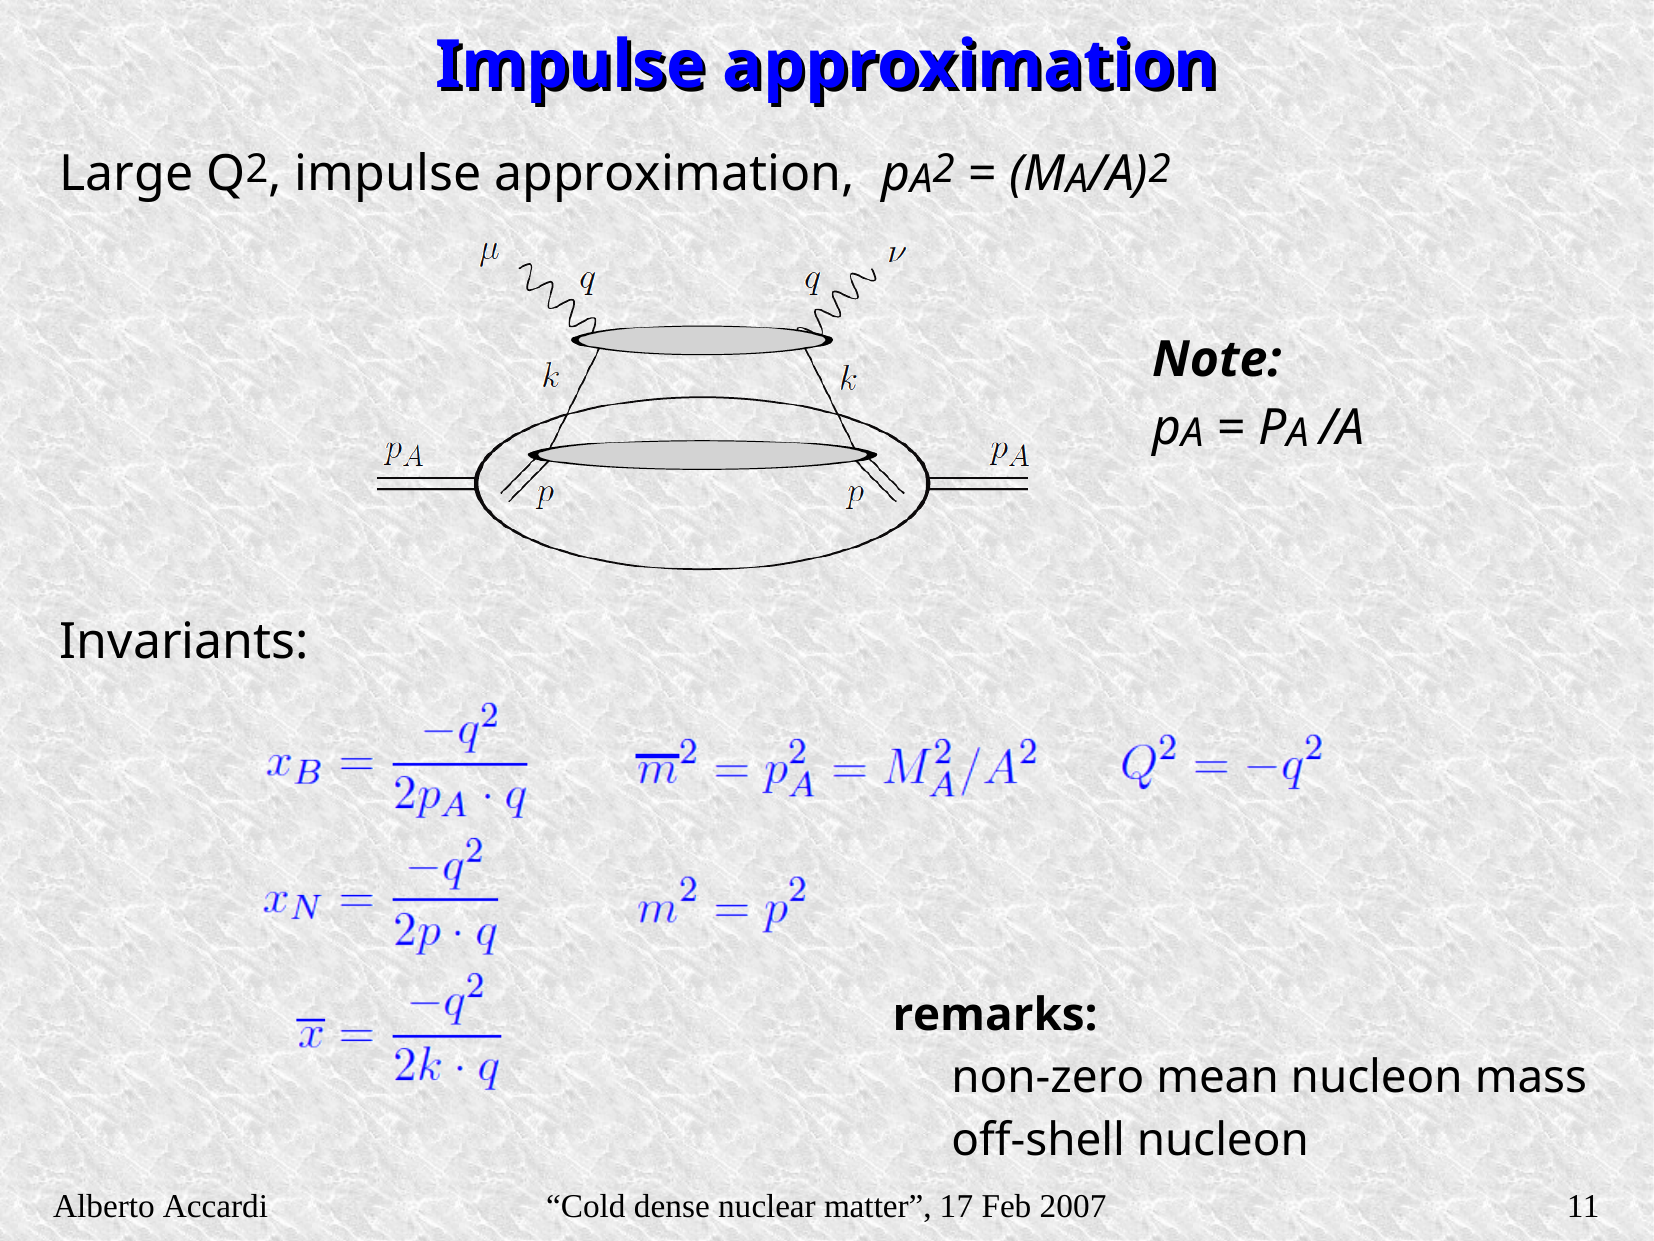

Impulse approximation
Large Q2, impulse approximation, pA2 = (MA/A)2
Note:
pA = PA /A
Invariants:
remarks:
non-zero mean nucleon mass
off-shell nucleon
Alberto Accardi
Padova U.
11